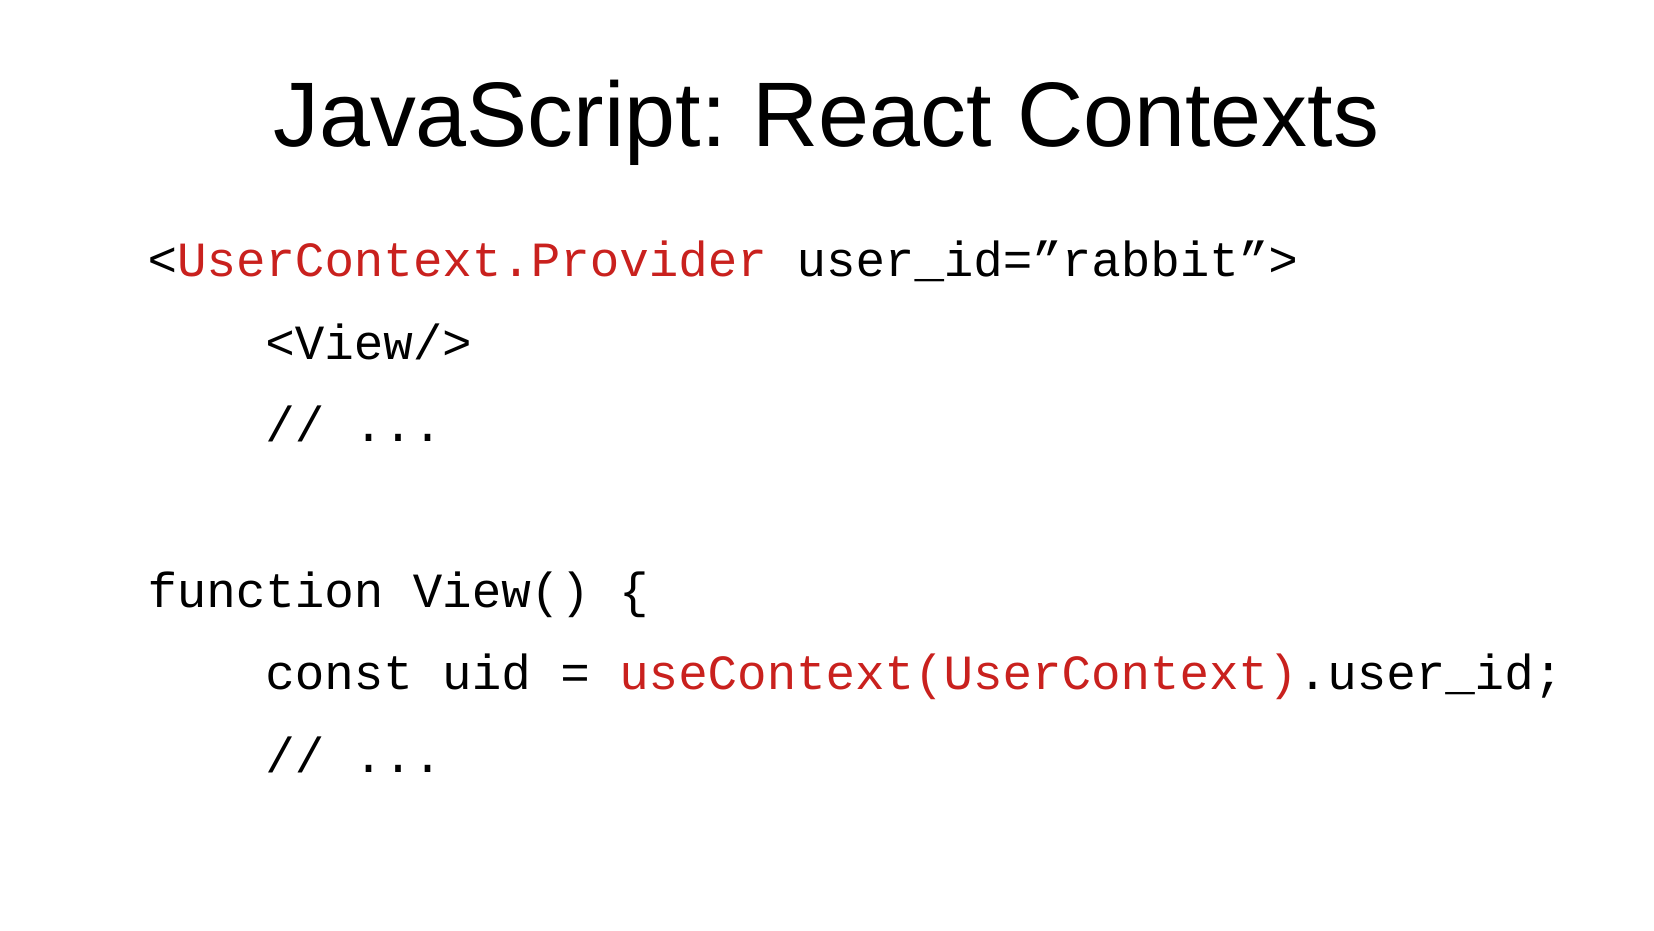

# JavaScript: React Contexts
<UserContext.Provider user_id=”rabbit”>
 <View/>
 // ...
function View() {
 const uid = useContext(UserContext).user_id;
 // ...